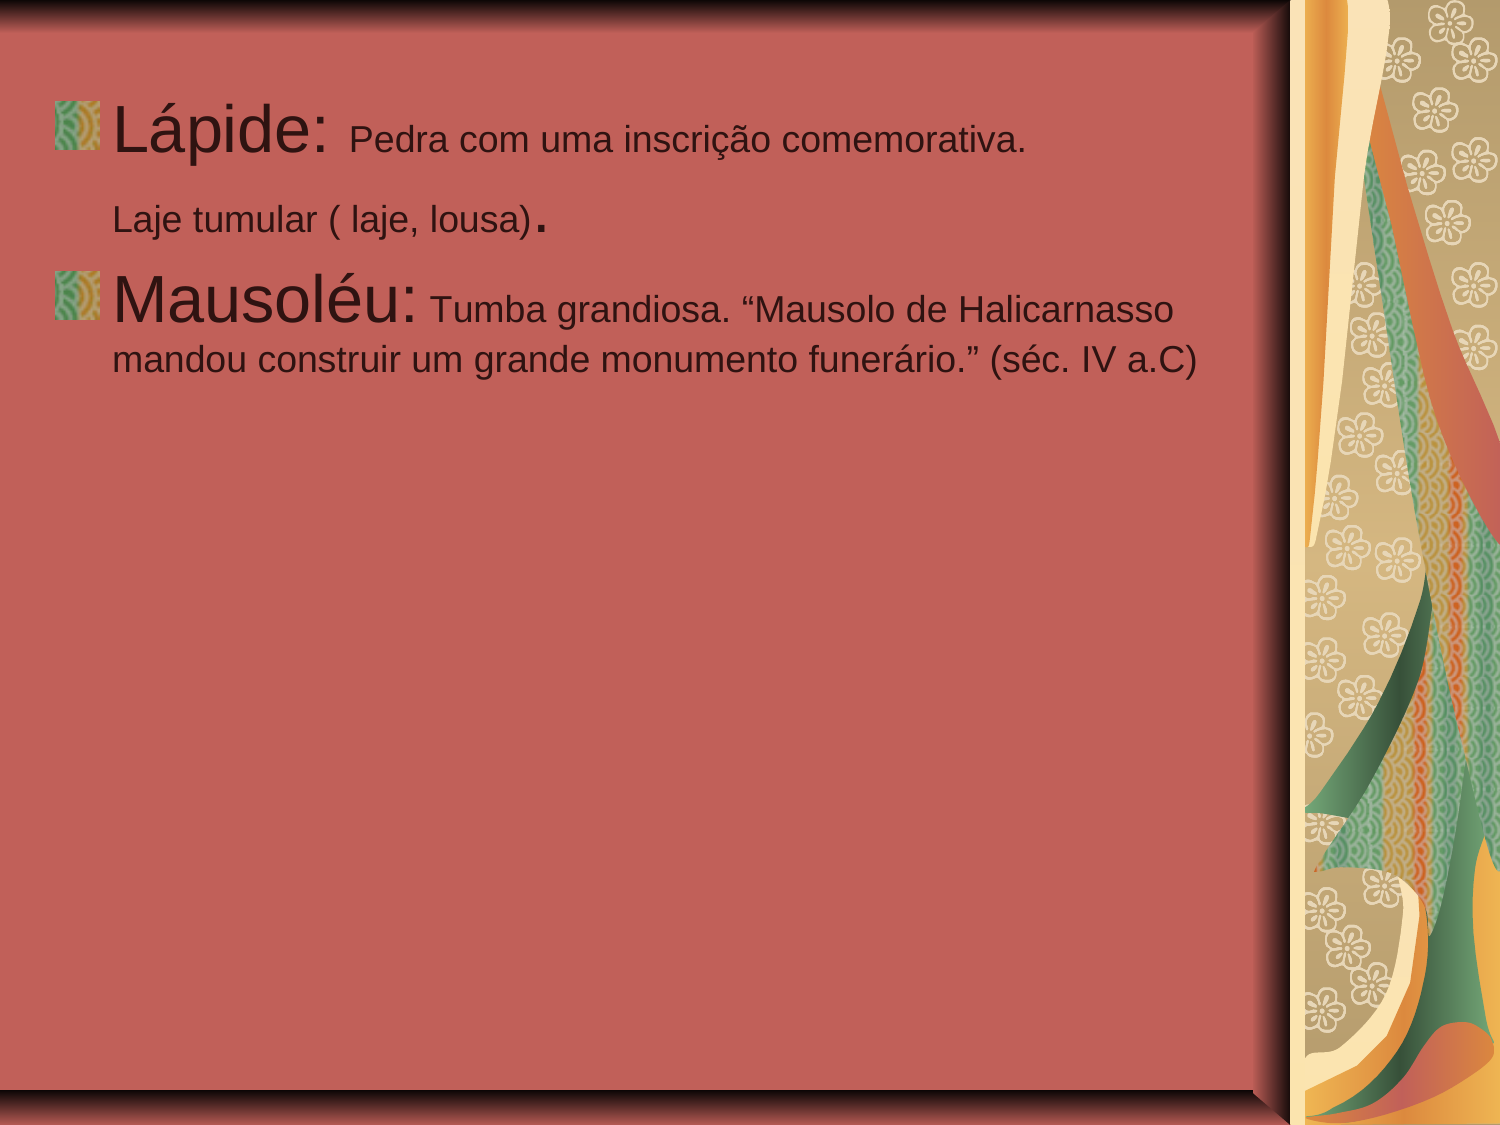

#
Lápide: Pedra com uma inscrição comemorativa.
Laje tumular ( laje, lousa).
Mausoléu: Tumba grandiosa. “Mausolo de Halicarnasso mandou construir um grande monumento funerário.” (séc. IV a.C)